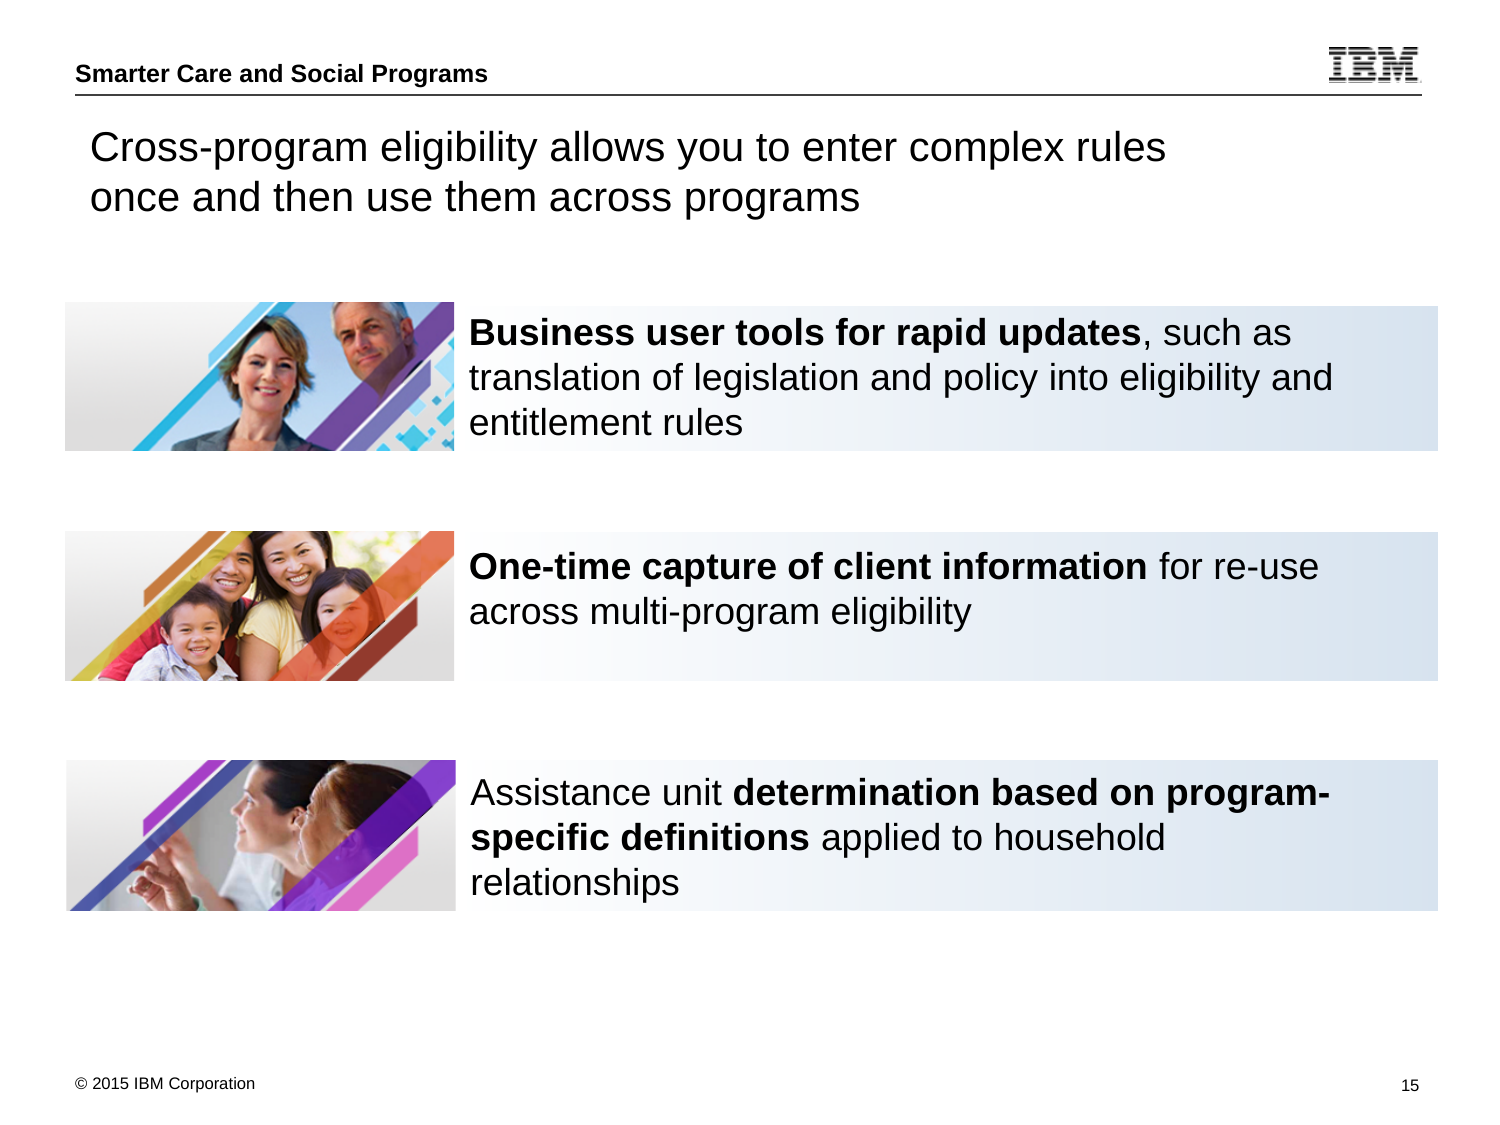

# Cross-program eligibility allows you to enter complex rules once and then use them across programs
Business user tools for rapid updates, such as translation of legislation and policy into eligibility and entitlement rules
One-time capture of client information for re-use across multi-program eligibility
Assistance unit determination based on program-specific definitions applied to household relationships